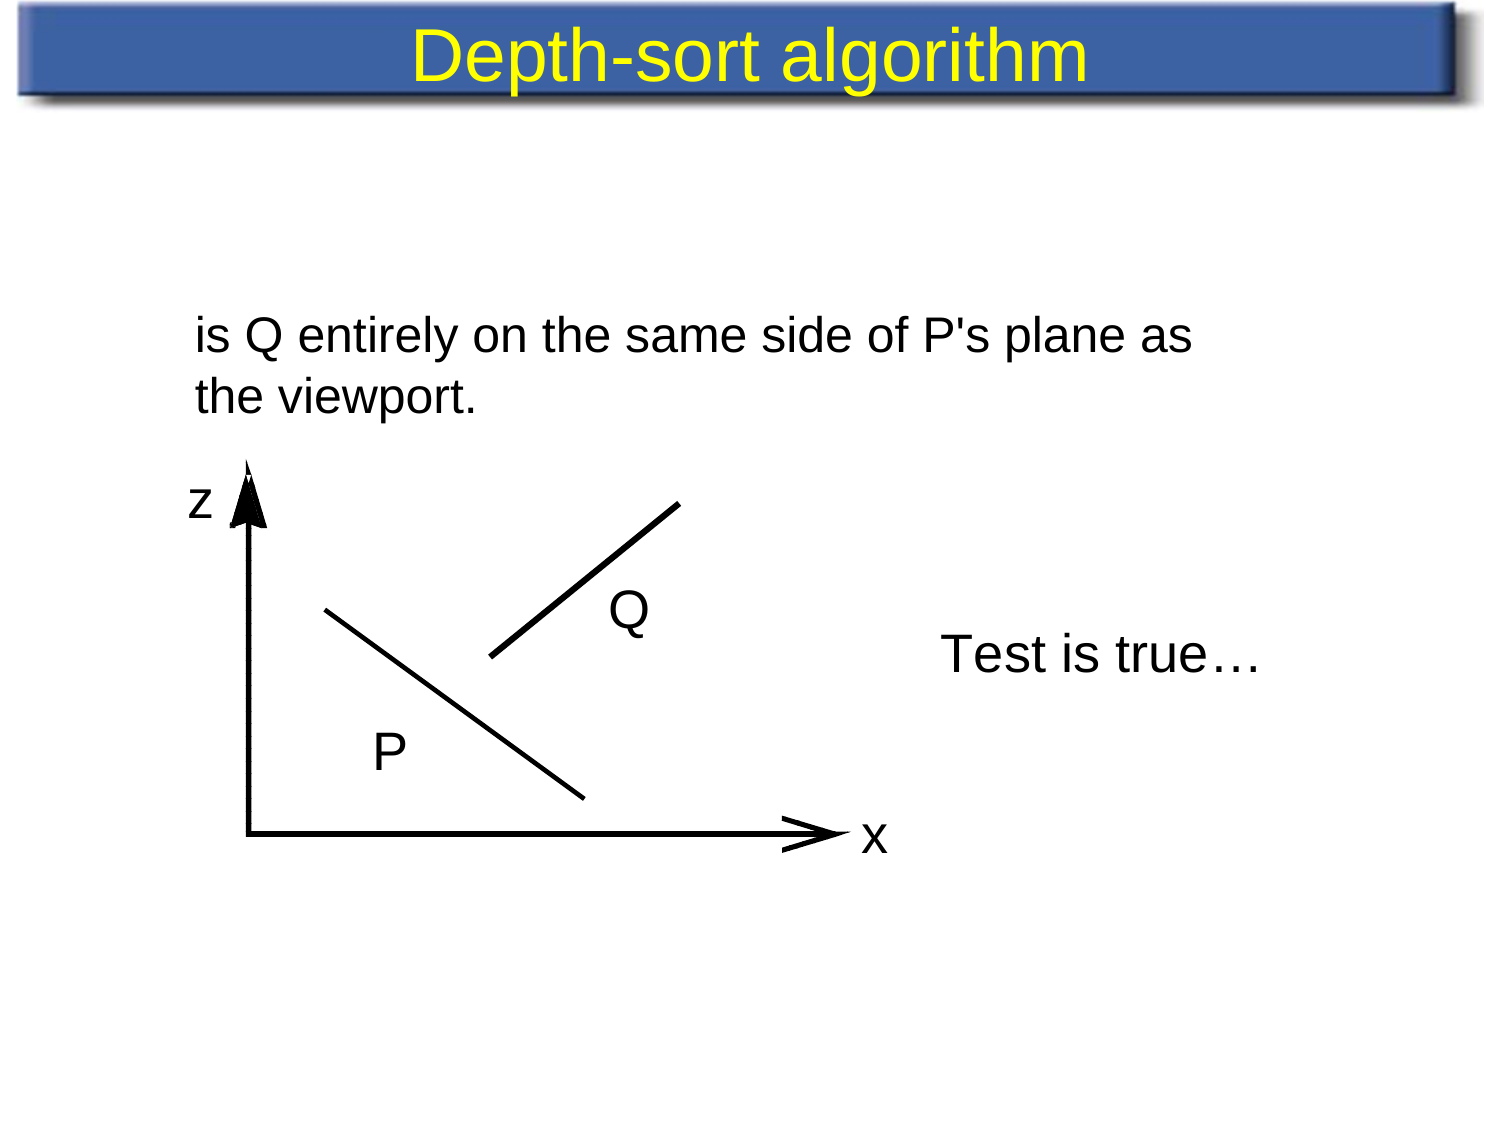

# Depth-sort algorithm
is Q entirely on the same side of P's plane as
the viewport.
z
Q
Test is true…
P
x